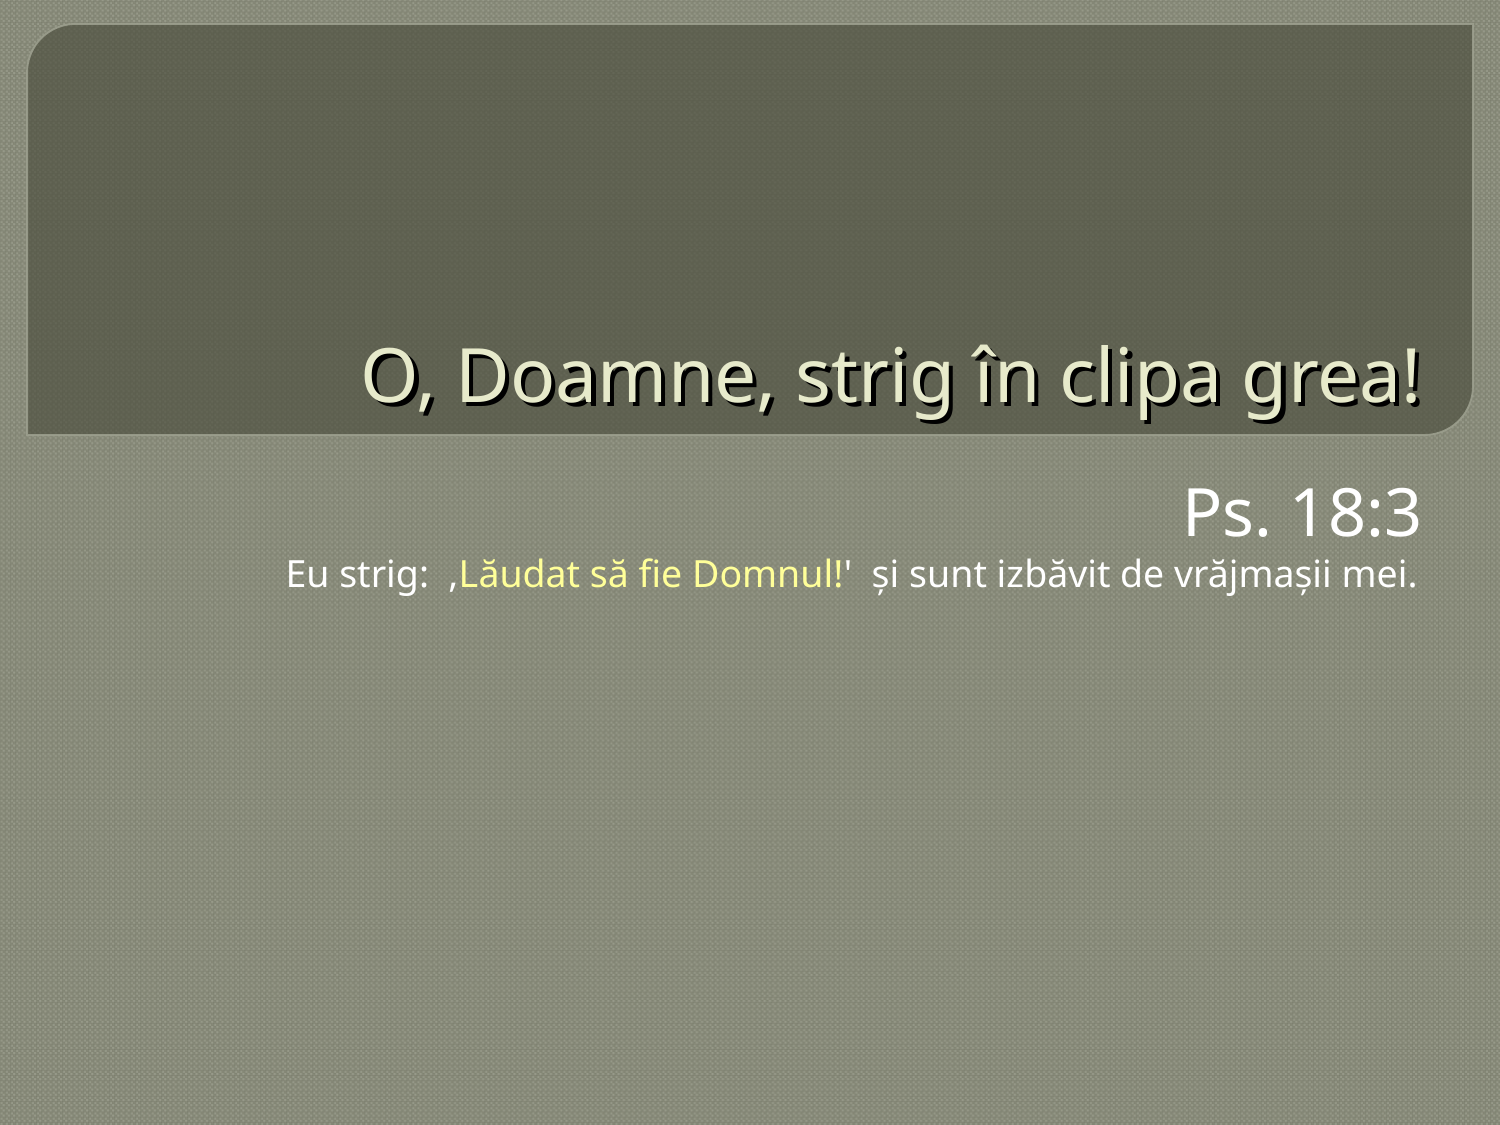

# O, Doamne, strig în clipa grea!
Ps. 18:3
Eu strig: ,Lăudat să fie Domnul!' şi sunt izbăvit de vrăjmaşii mei.